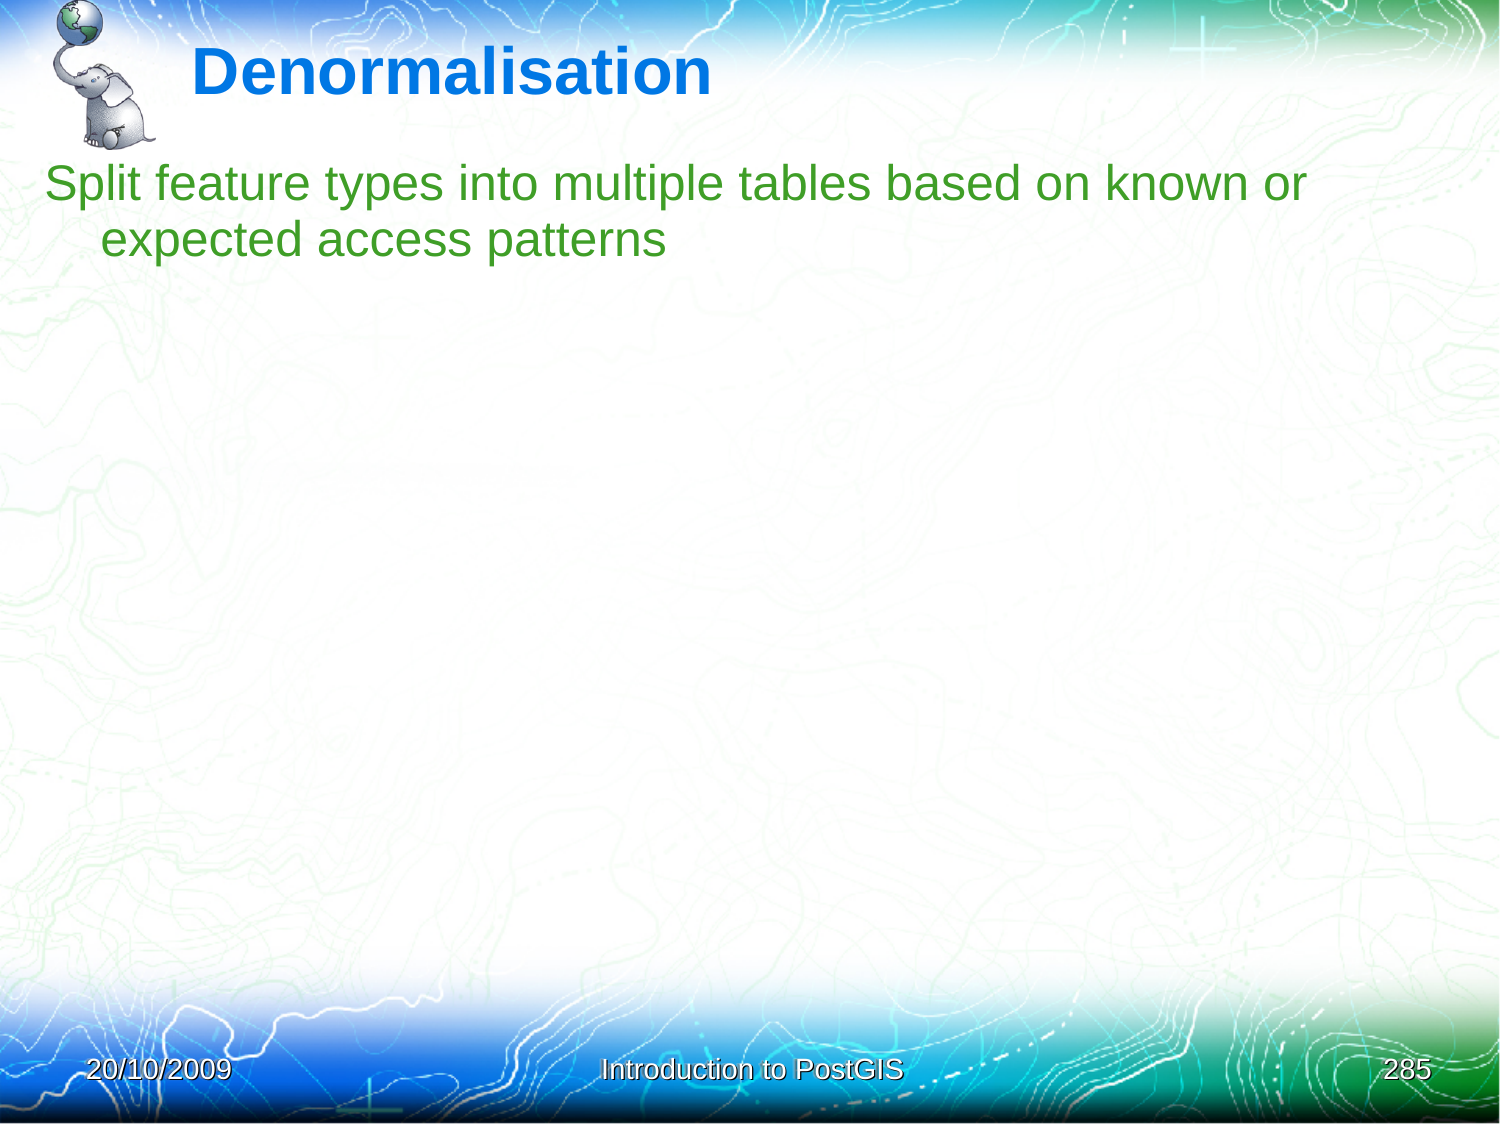

# Denormalisation
Split feature types into multiple tables based on known or expected access patterns
20/10/2009
Introduction to PostGIS
285